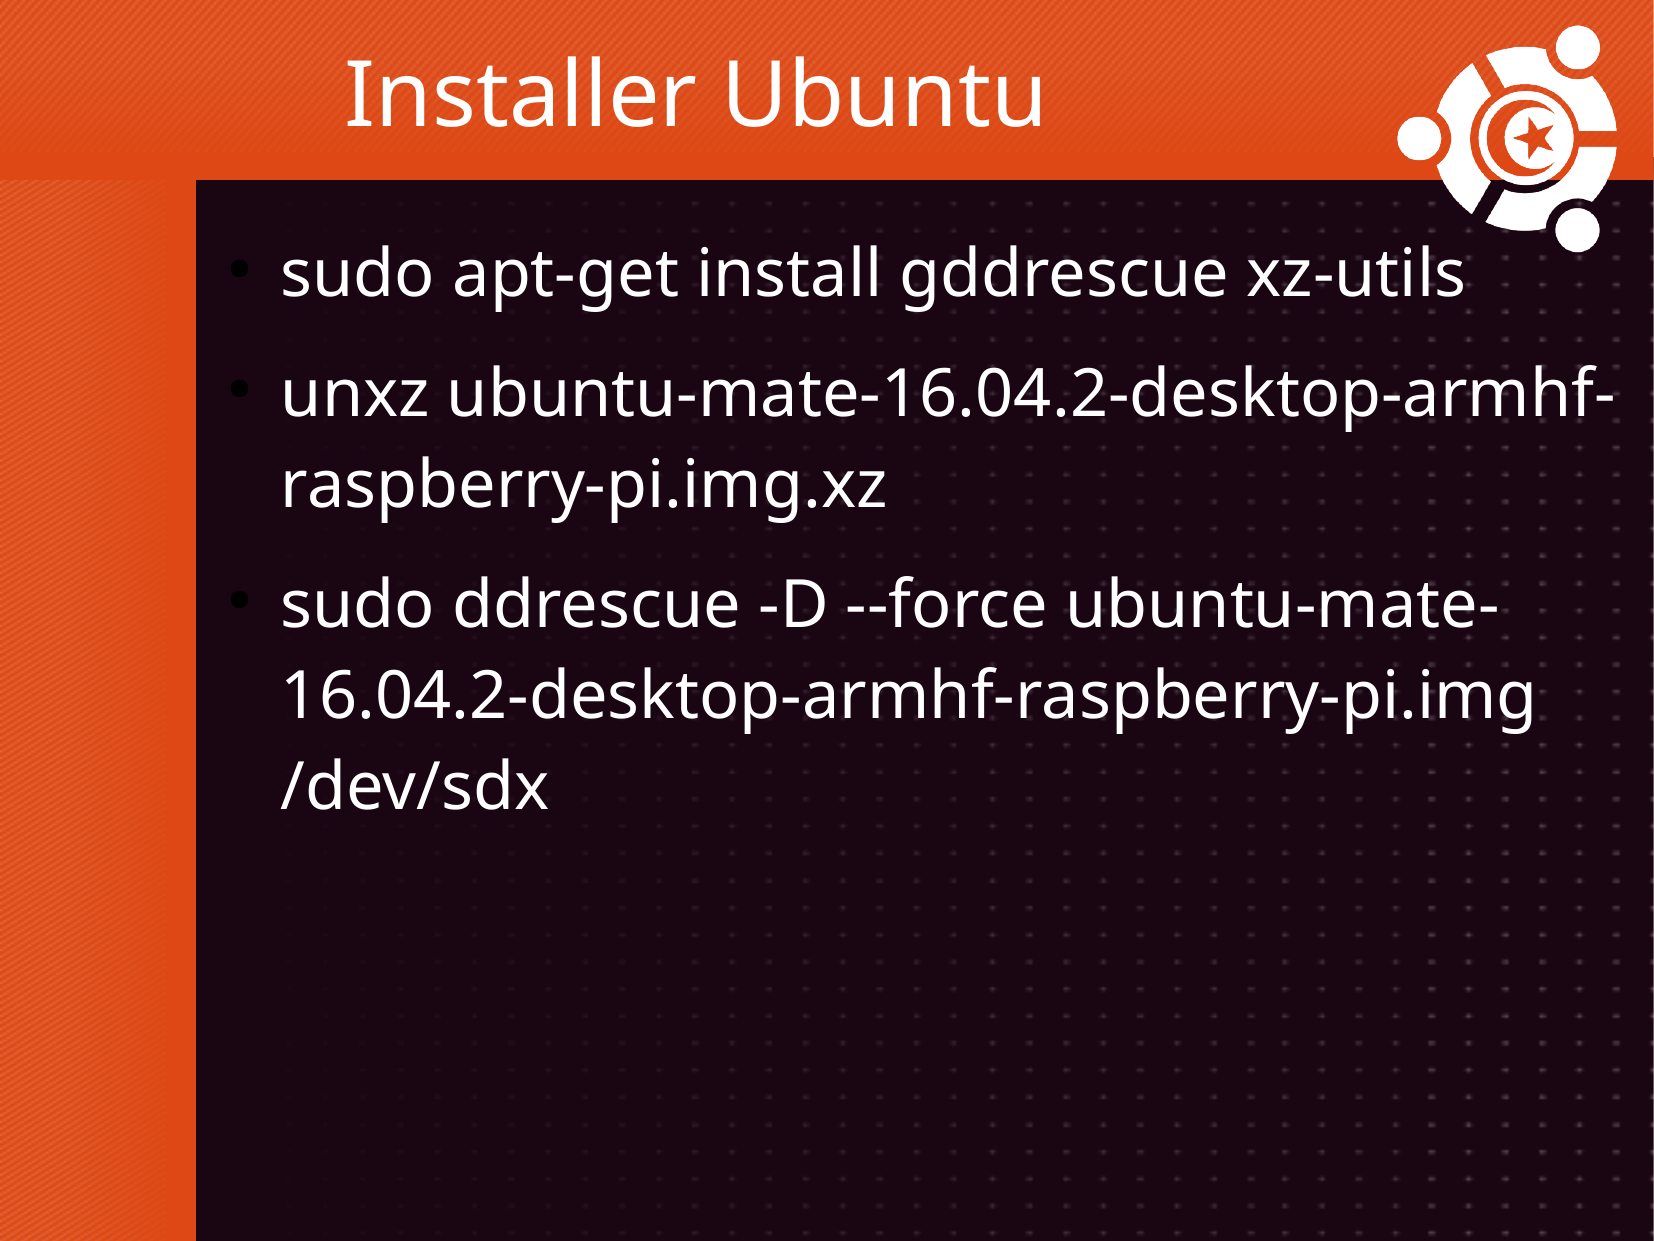

# Installer Ubuntu
sudo apt-get install gddrescue xz-utils
unxz ubuntu-mate-16.04.2-desktop-armhf-raspberry-pi.img.xz
sudo ddrescue -D --force ubuntu-mate-16.04.2-desktop-armhf-raspberry-pi.img /dev/sdx